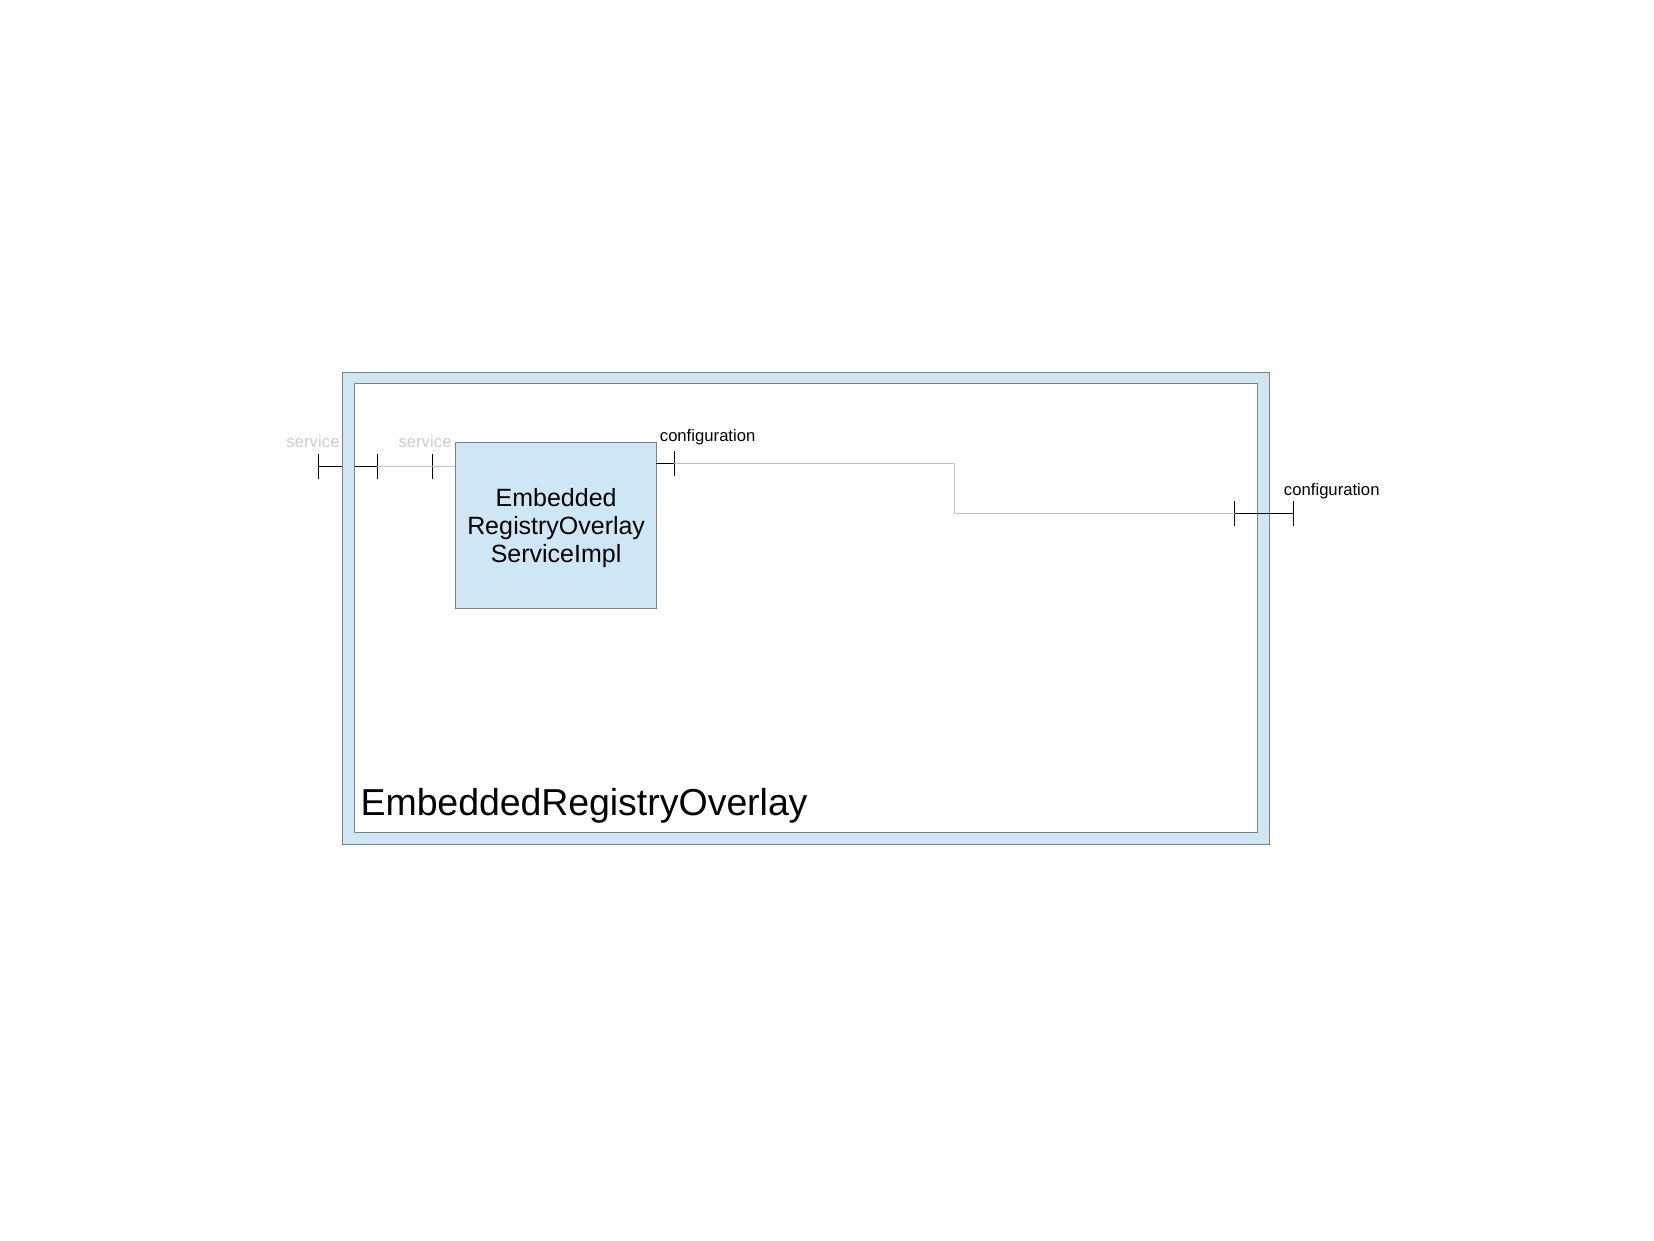

configuration
service
service
Embedded
RegistryOverlay
ServiceImpl
configuration
EmbeddedRegistryOverlay